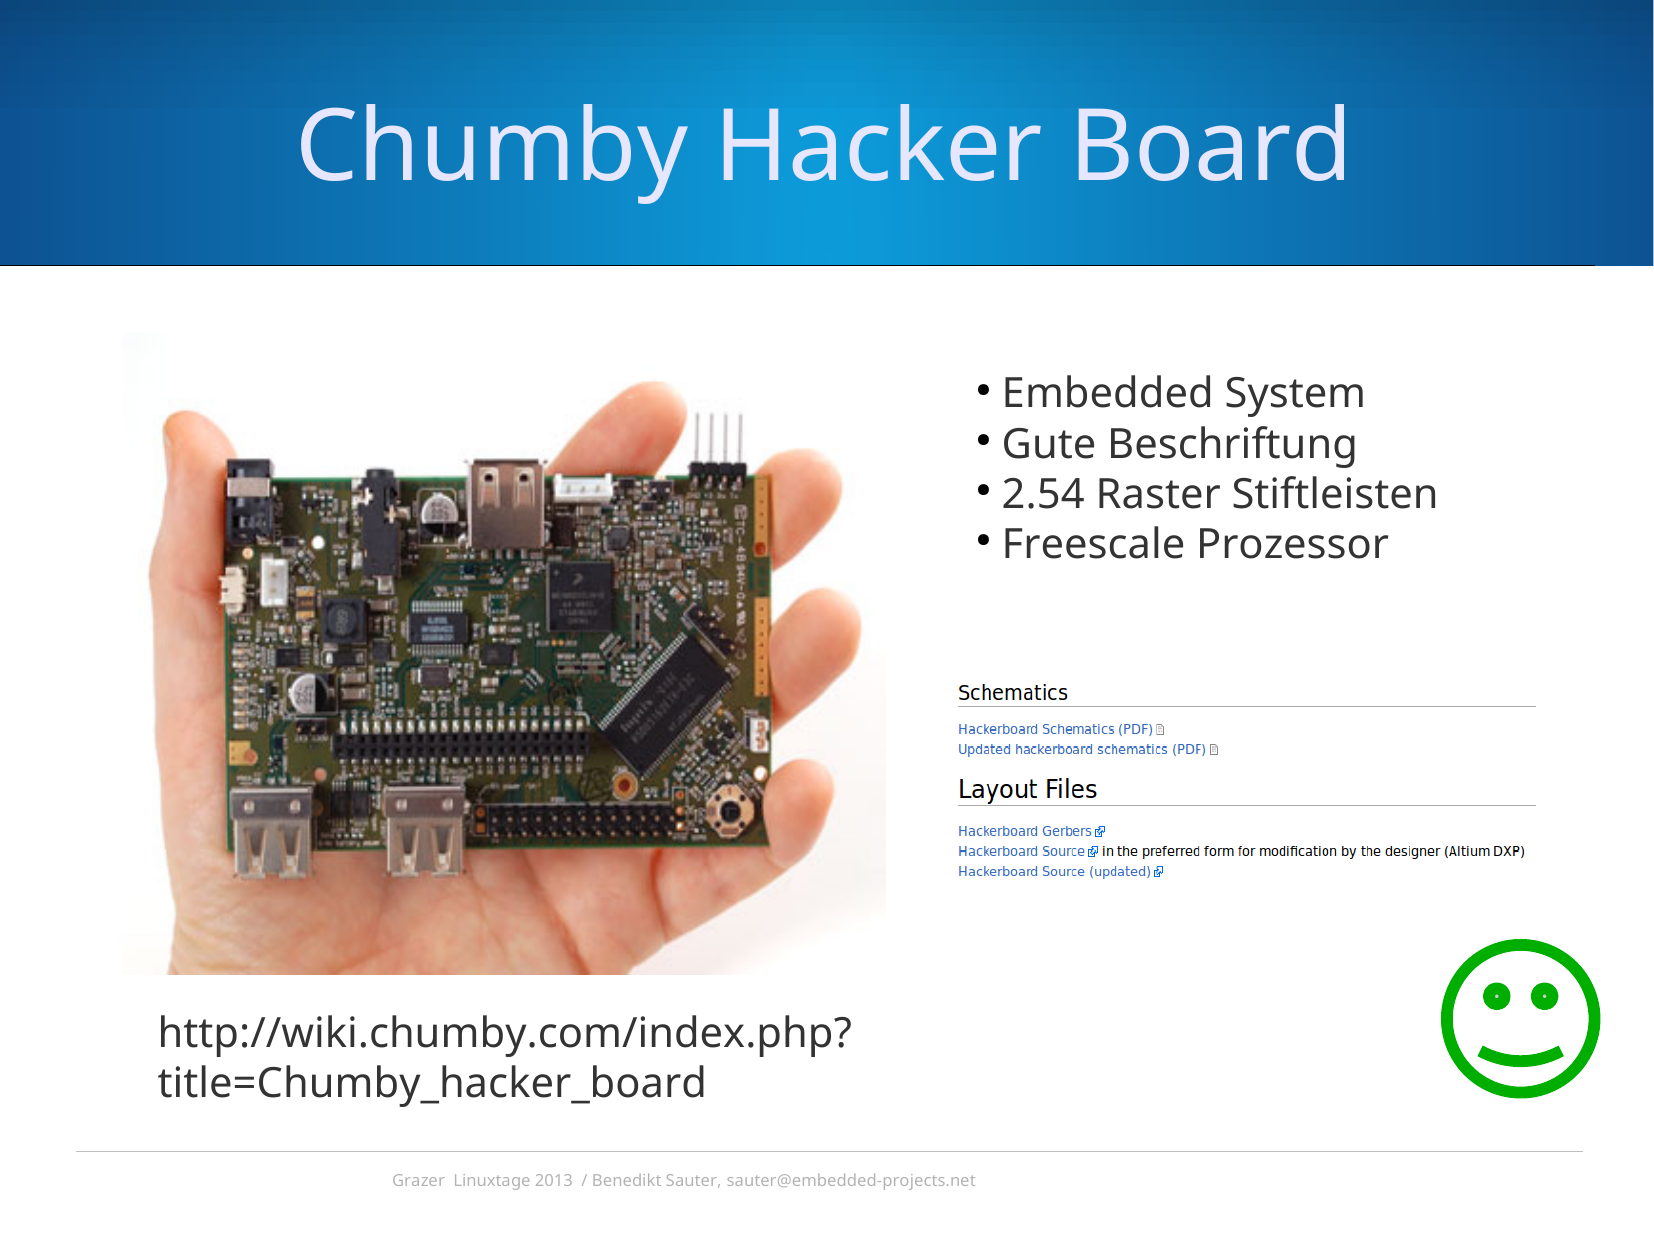

# Chumby Hacker Board
 Embedded System
 Gute Beschriftung
 2.54 Raster Stiftleisten
 Freescale Prozessor
http://wiki.chumby.com/index.php?title=Chumby_hacker_board